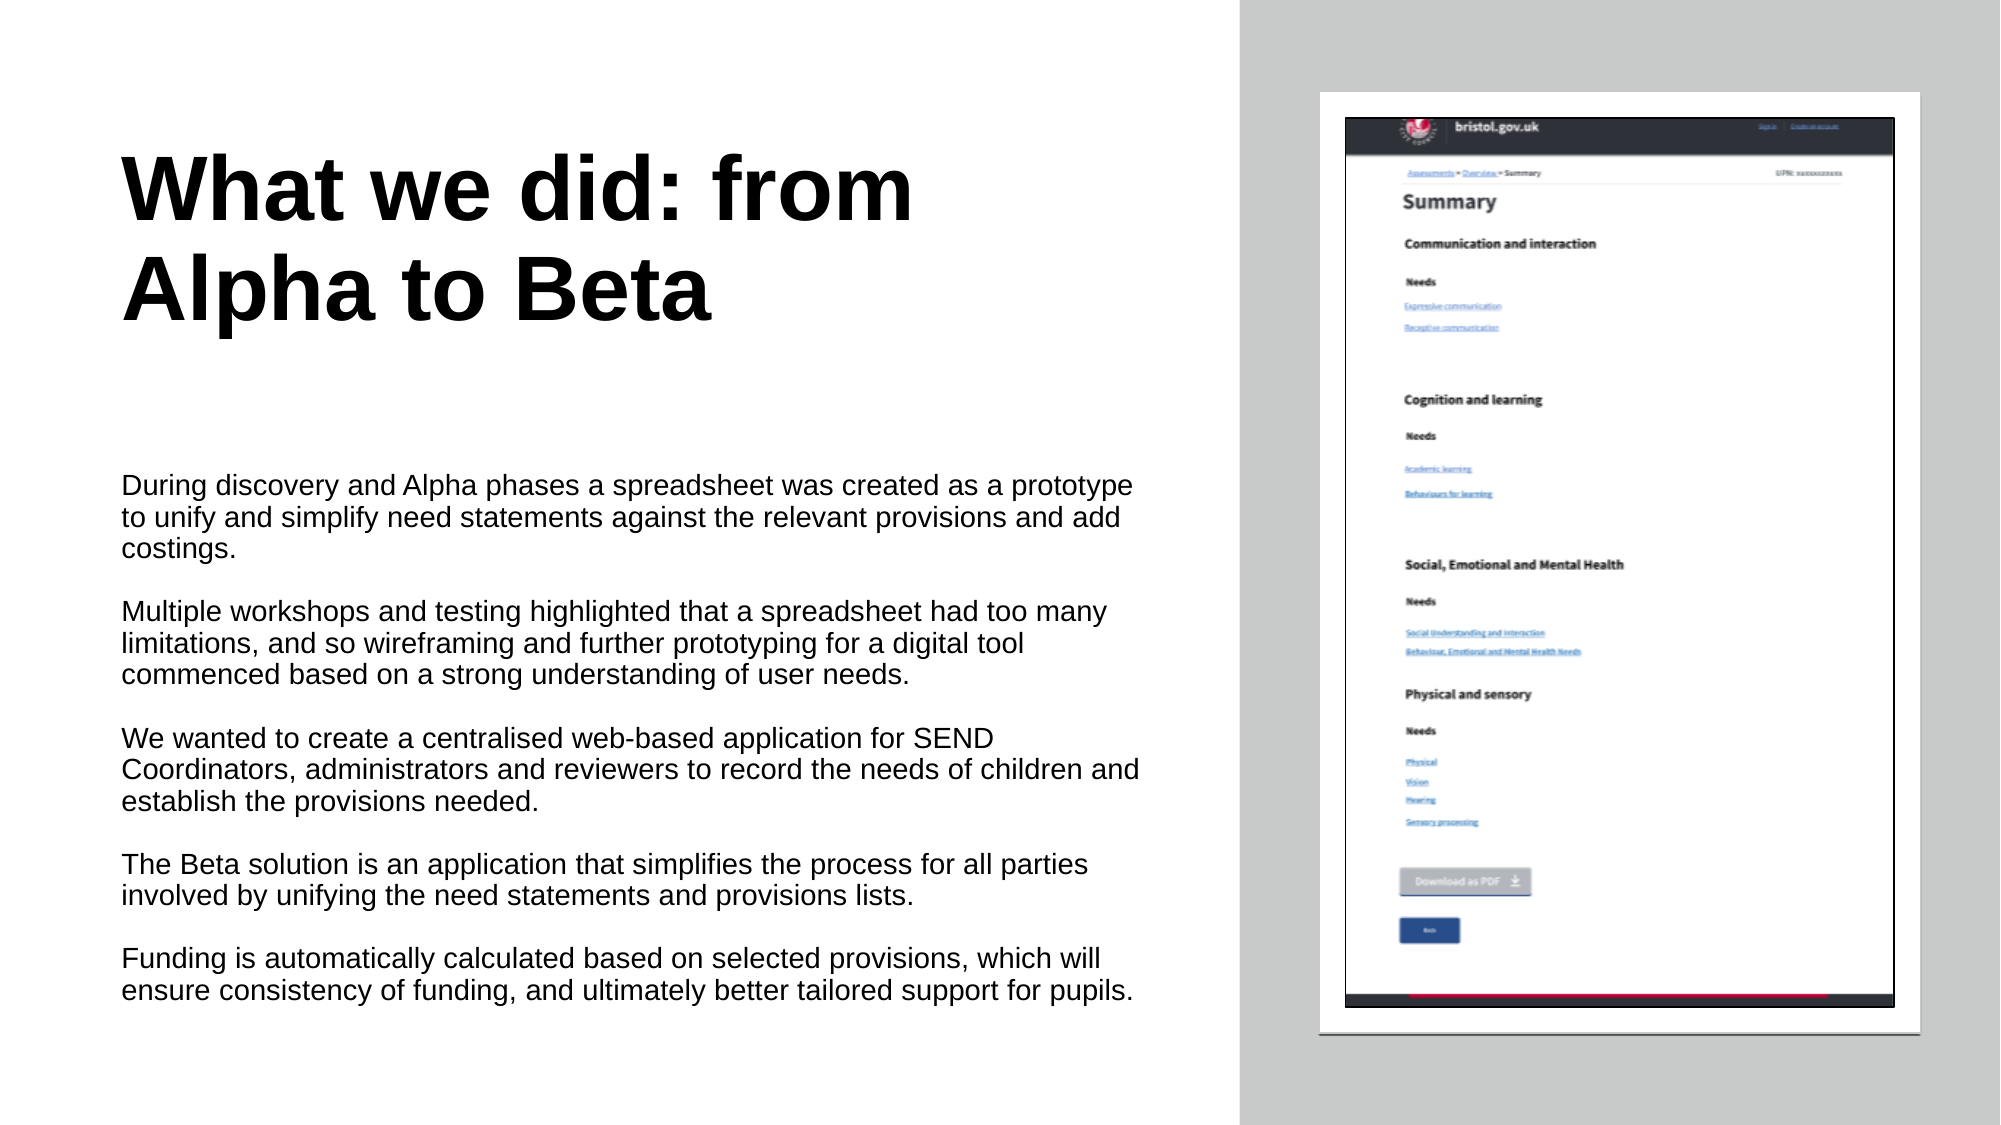

# What we did: from Alpha to Beta
During discovery and Alpha phases a spreadsheet was created as a prototype to unify and simplify need statements against the relevant provisions and add costings.
Multiple workshops and testing highlighted that a spreadsheet had too many limitations, and so wireframing and further prototyping for a digital tool commenced based on a strong understanding of user needs.
We wanted to create a centralised web-based application for SEND Coordinators, administrators and reviewers to record the needs of children and establish the provisions needed.
The Beta solution is an application that simplifies the process for all parties involved by unifying the need statements and provisions lists.
Funding is automatically calculated based on selected provisions, which will ensure consistency of funding, and ultimately better tailored support for pupils.